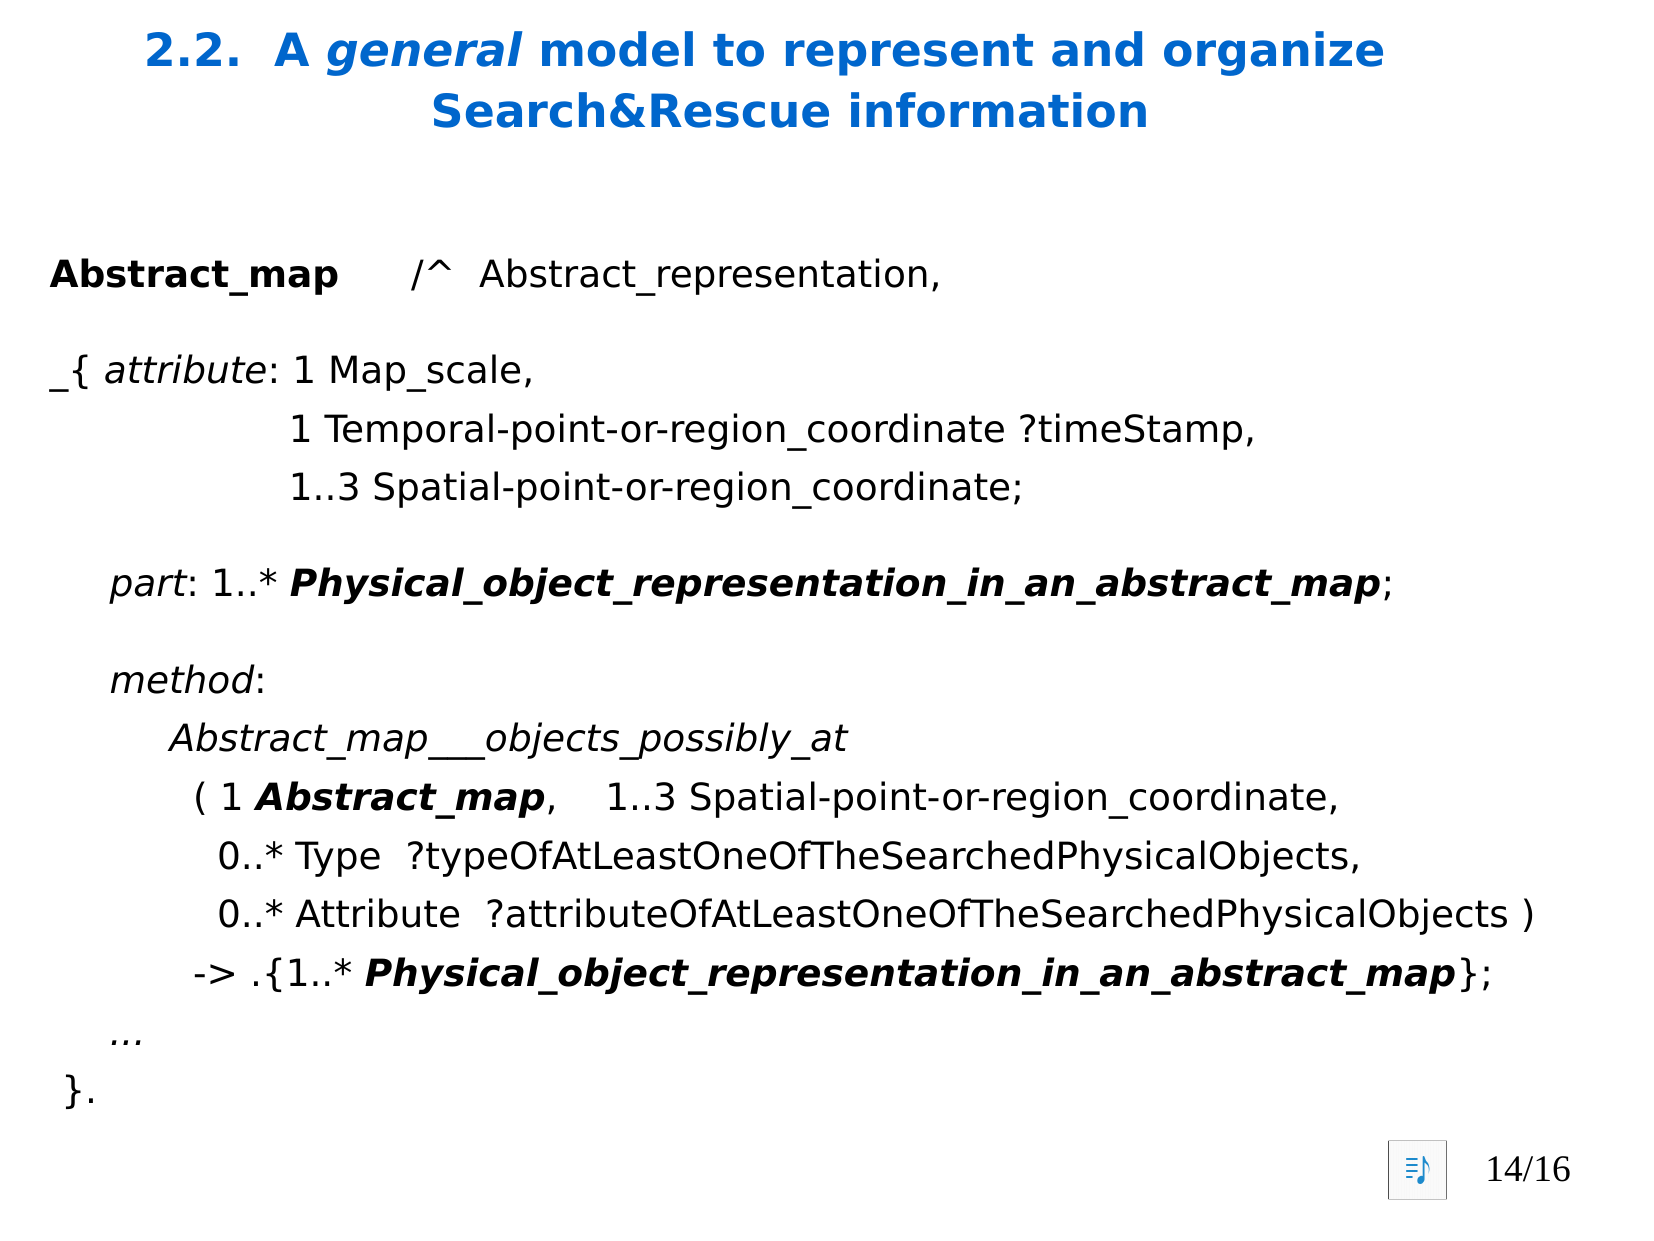

# 2.2. A general model to represent and organize Search&Rescue information
 Abstract_map /^ Abstract_representation,
 _{ attribute: 1 Map_scale,
 1 Temporal-point-or-region_coordinate ?timeStamp,
 1..3 Spatial-point-or-region_coordinate;
 part: 1..* Physical_object_representation_in_an_abstract_map;
 method:
 Abstract_map___objects_possibly_at
 ( 1 Abstract_map, 1..3 Spatial-point-or-region_coordinate,
 0..* Type ?typeOfAtLeastOneOfTheSearchedPhysicalObjects,
 0..* Attribute ?attributeOfAtLeastOneOfTheSearchedPhysicalObjects )
 -> .{1..* Physical_object_representation_in_an_abstract_map};
 ...
 }.
14